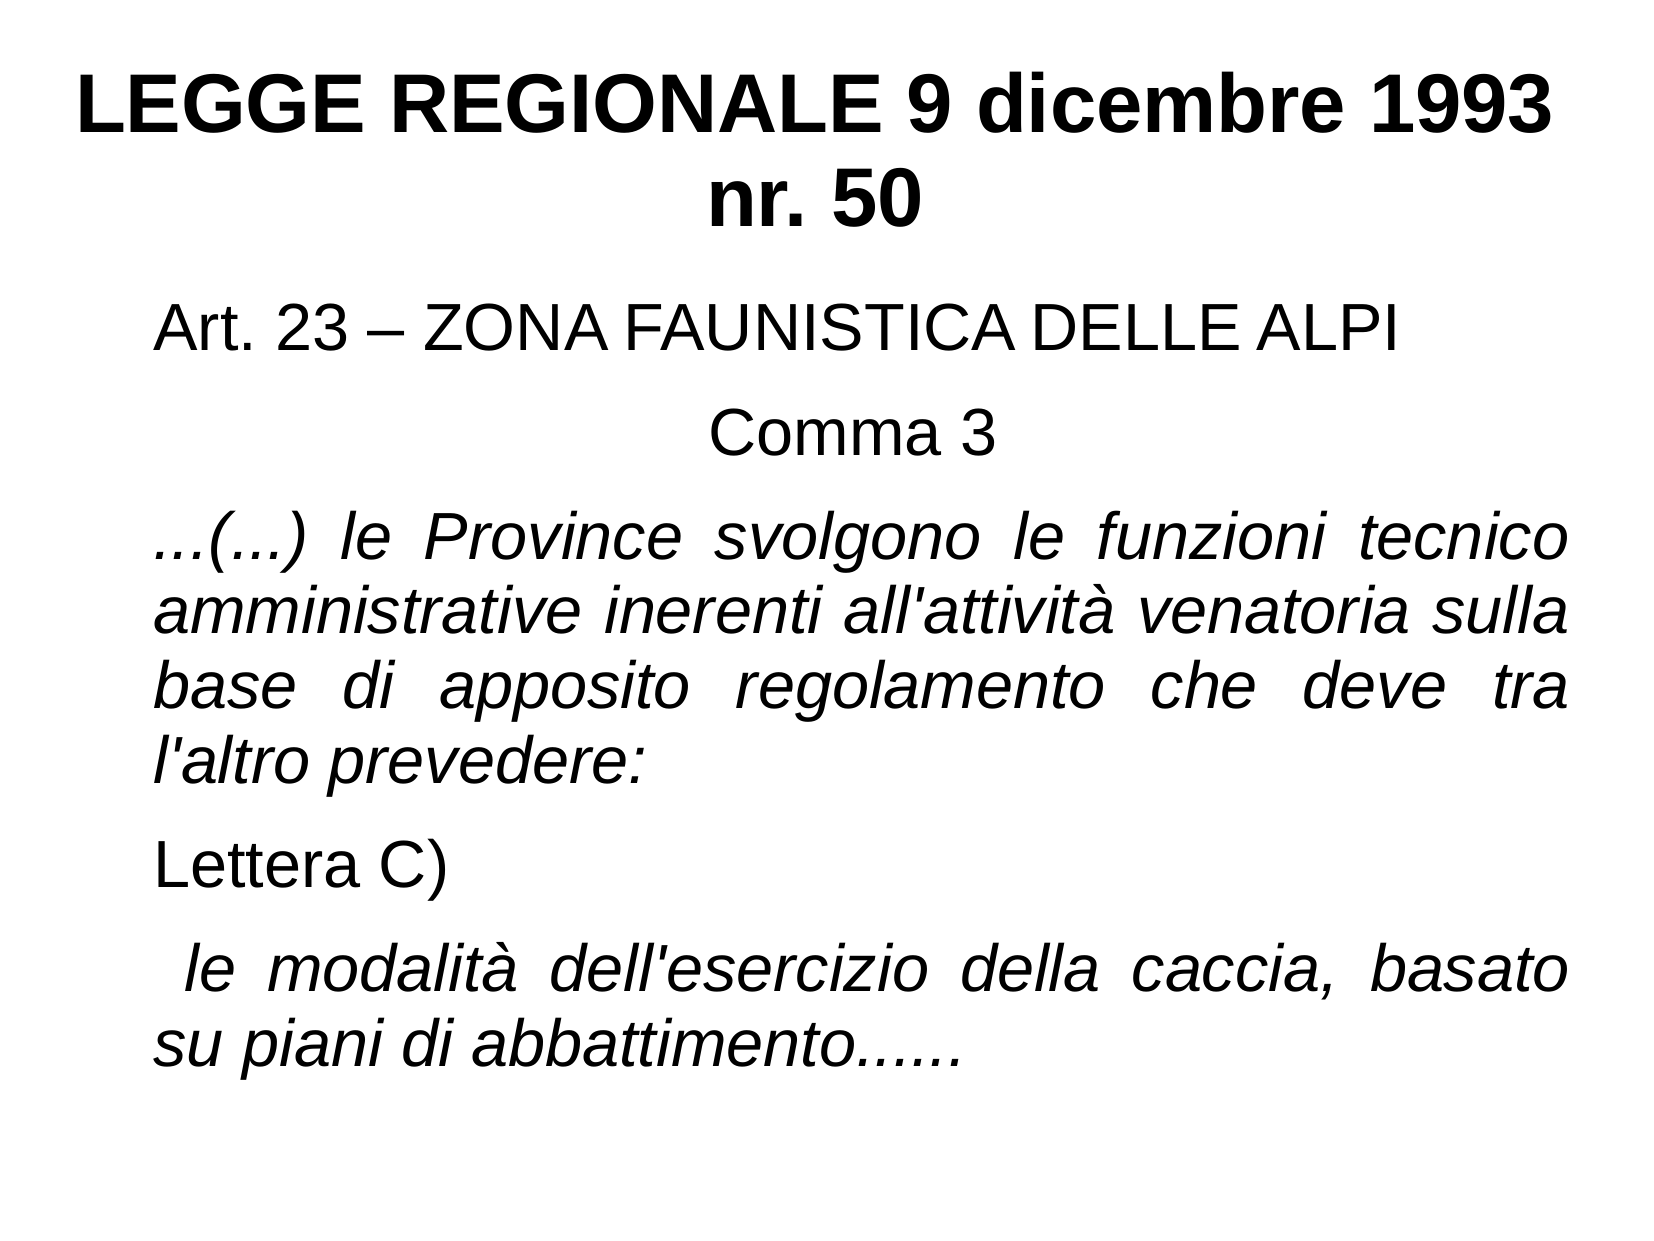

# LEGGE REGIONALE 9 dicembre 1993 nr. 50
Art. 23 – ZONA FAUNISTICA DELLE ALPI
Comma 3
...(...) le Province svolgono le funzioni tecnico amministrative inerenti all'attività venatoria sulla base di apposito regolamento che deve tra l'altro prevedere:
Lettera C)
 le modalità dell'esercizio della caccia, basato su piani di abbattimento......